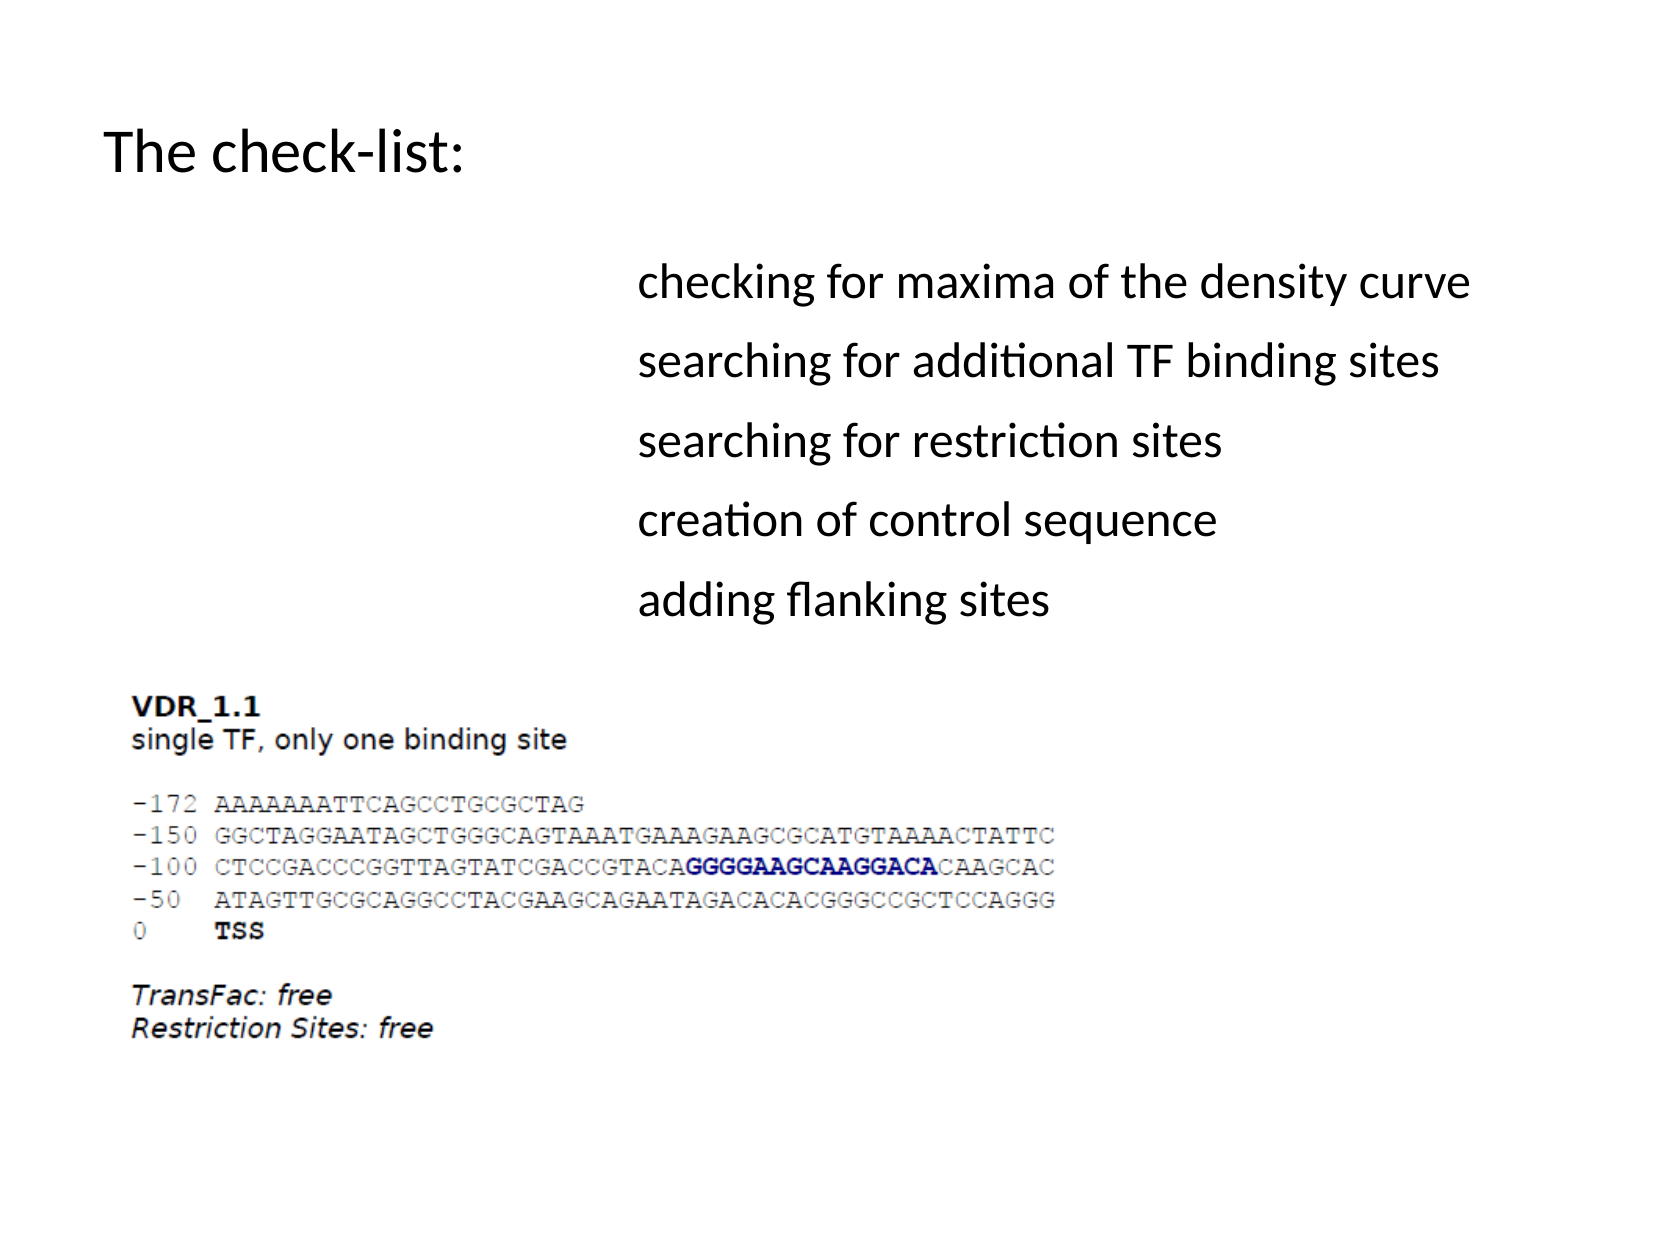

The check-list:
# checking for maxima of the density curve
searching for additional TF binding sites
searching for restriction sites
creation of control sequence
adding flanking sites